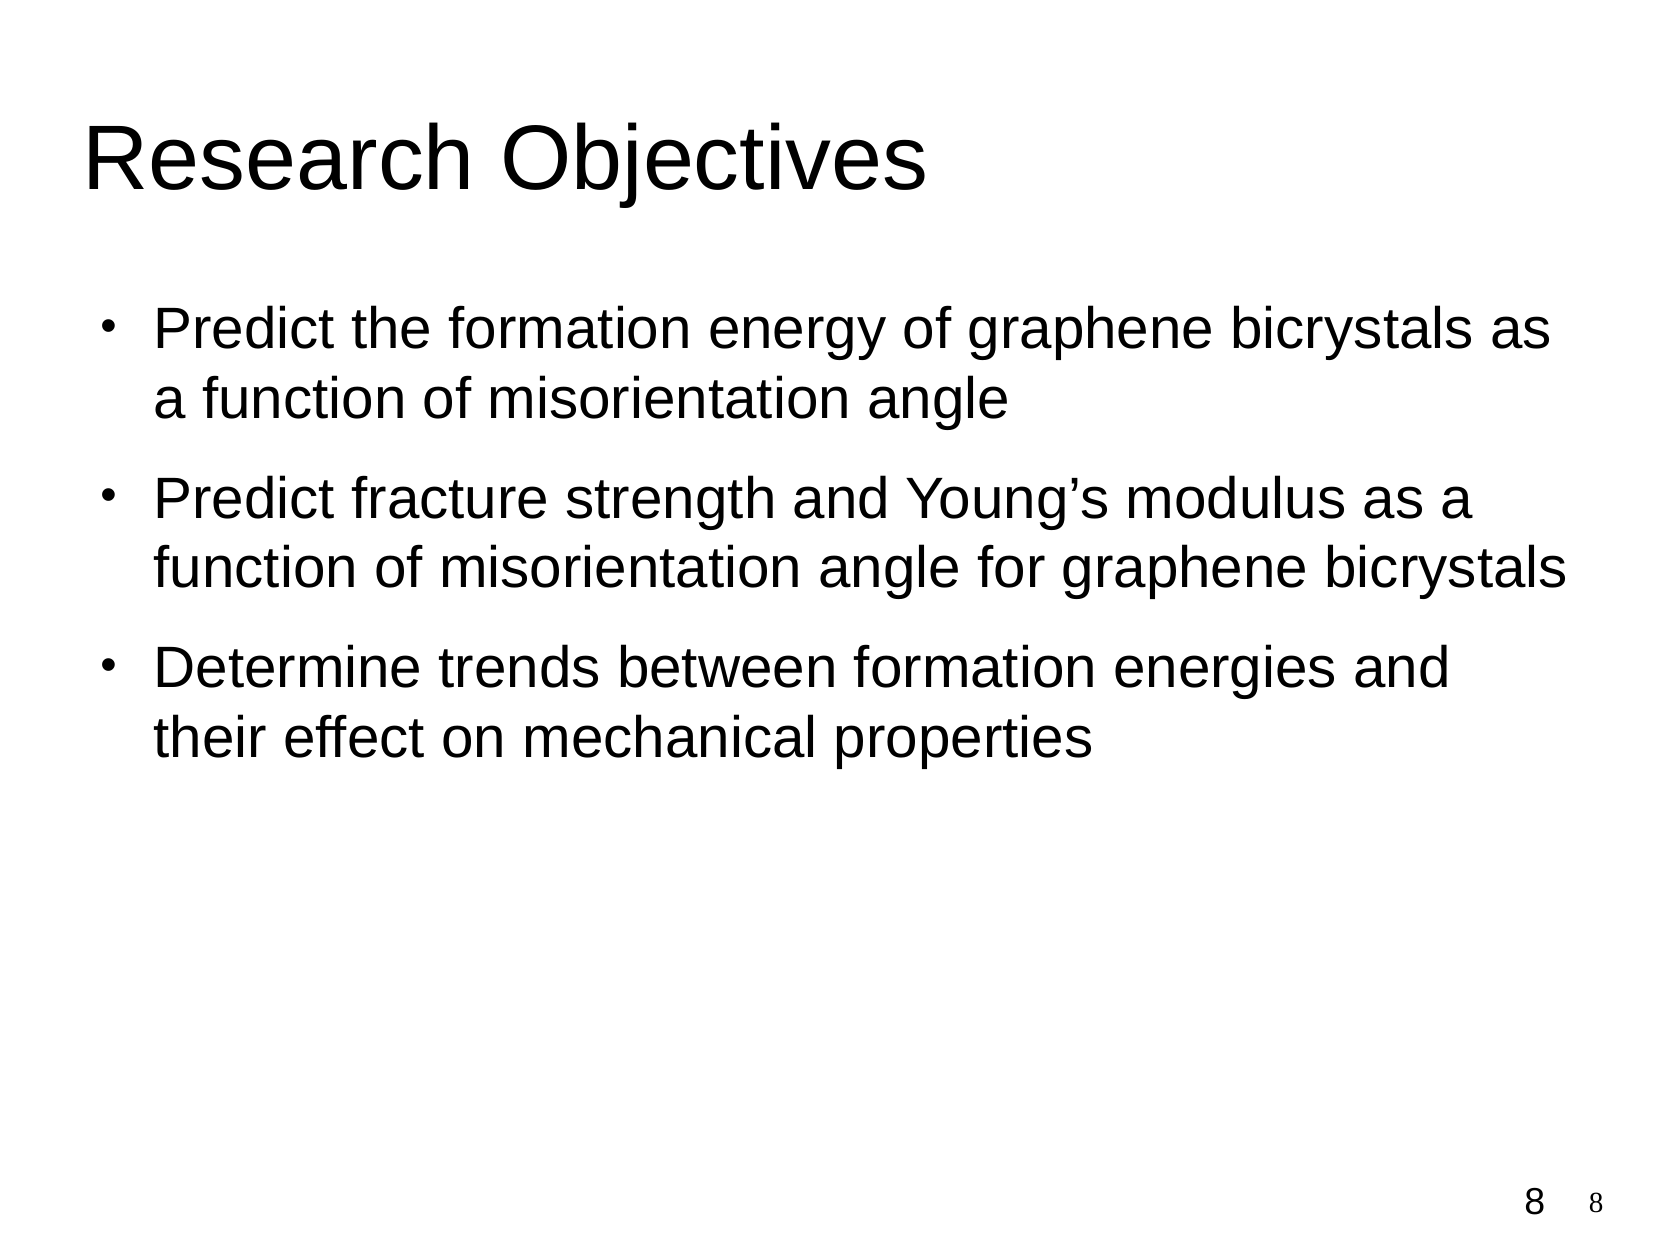

# Research Objectives
Predict the formation energy of graphene bicrystals as a function of misorientation angle
Predict fracture strength and Young’s modulus as a function of misorientation angle for graphene bicrystals
Determine trends between formation energies and their effect on mechanical properties